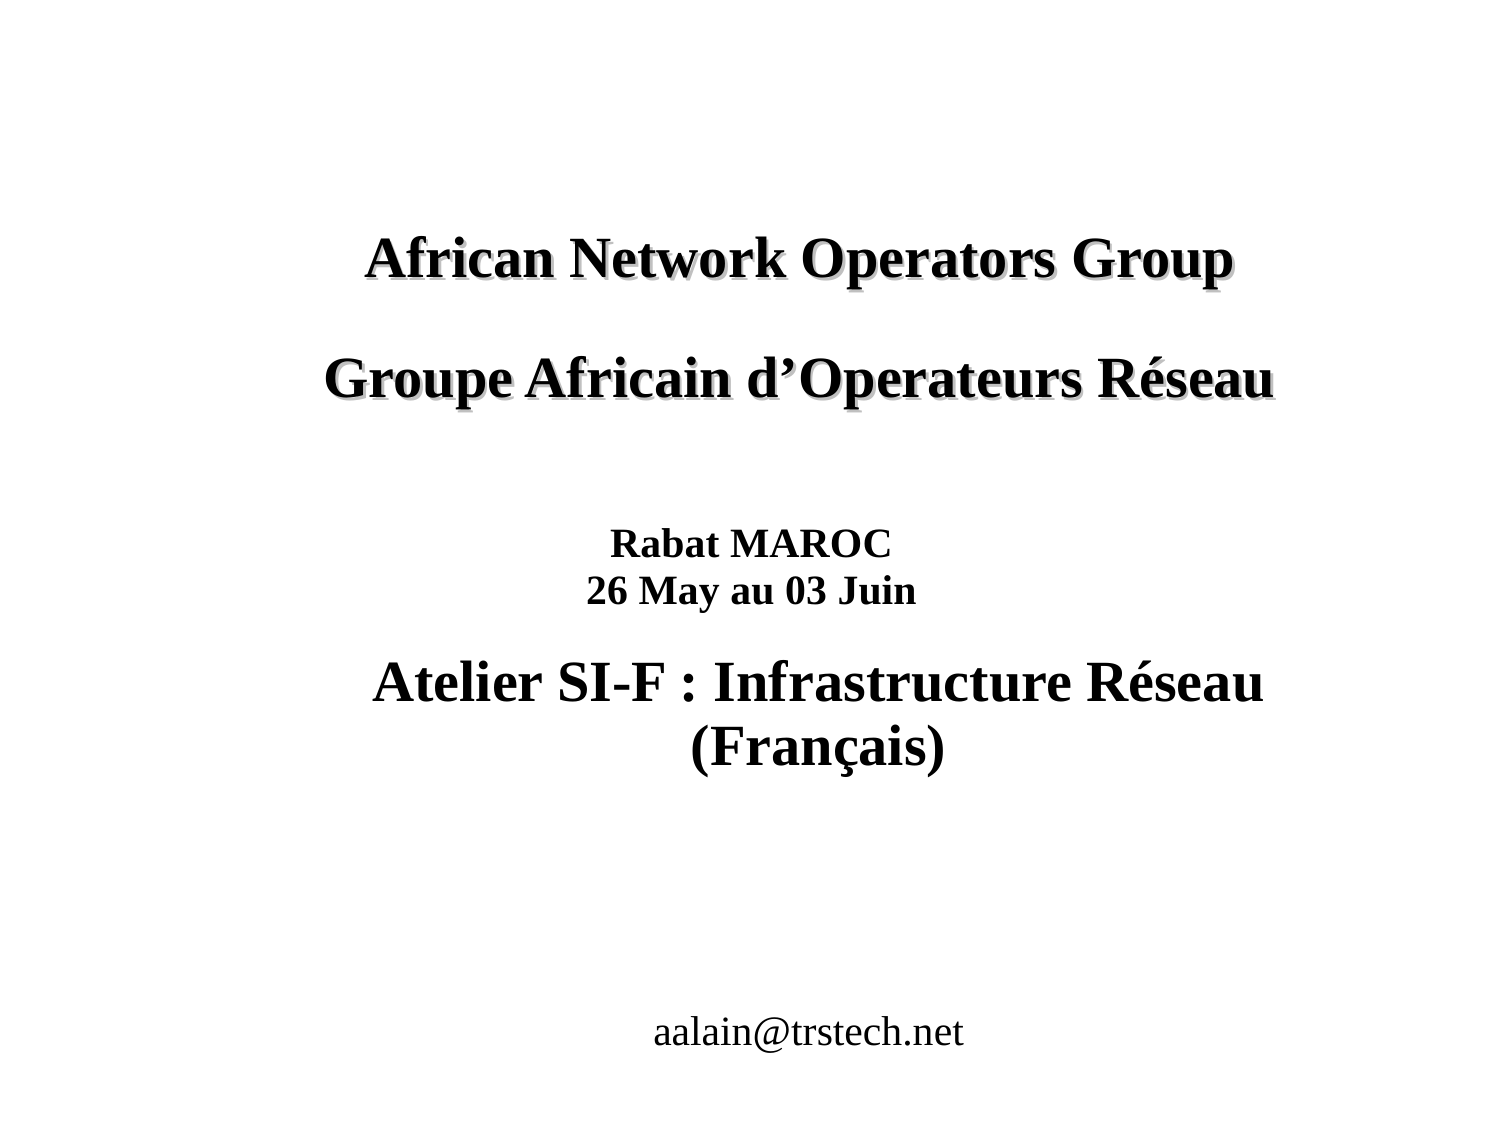

# African Network Operators Group Groupe Africain d’Operateurs Réseau
Rabat MAROC
26 May au 03 Juin
Atelier SI-F : Infrastructure Réseau (Français)
 aalain@trstech.net